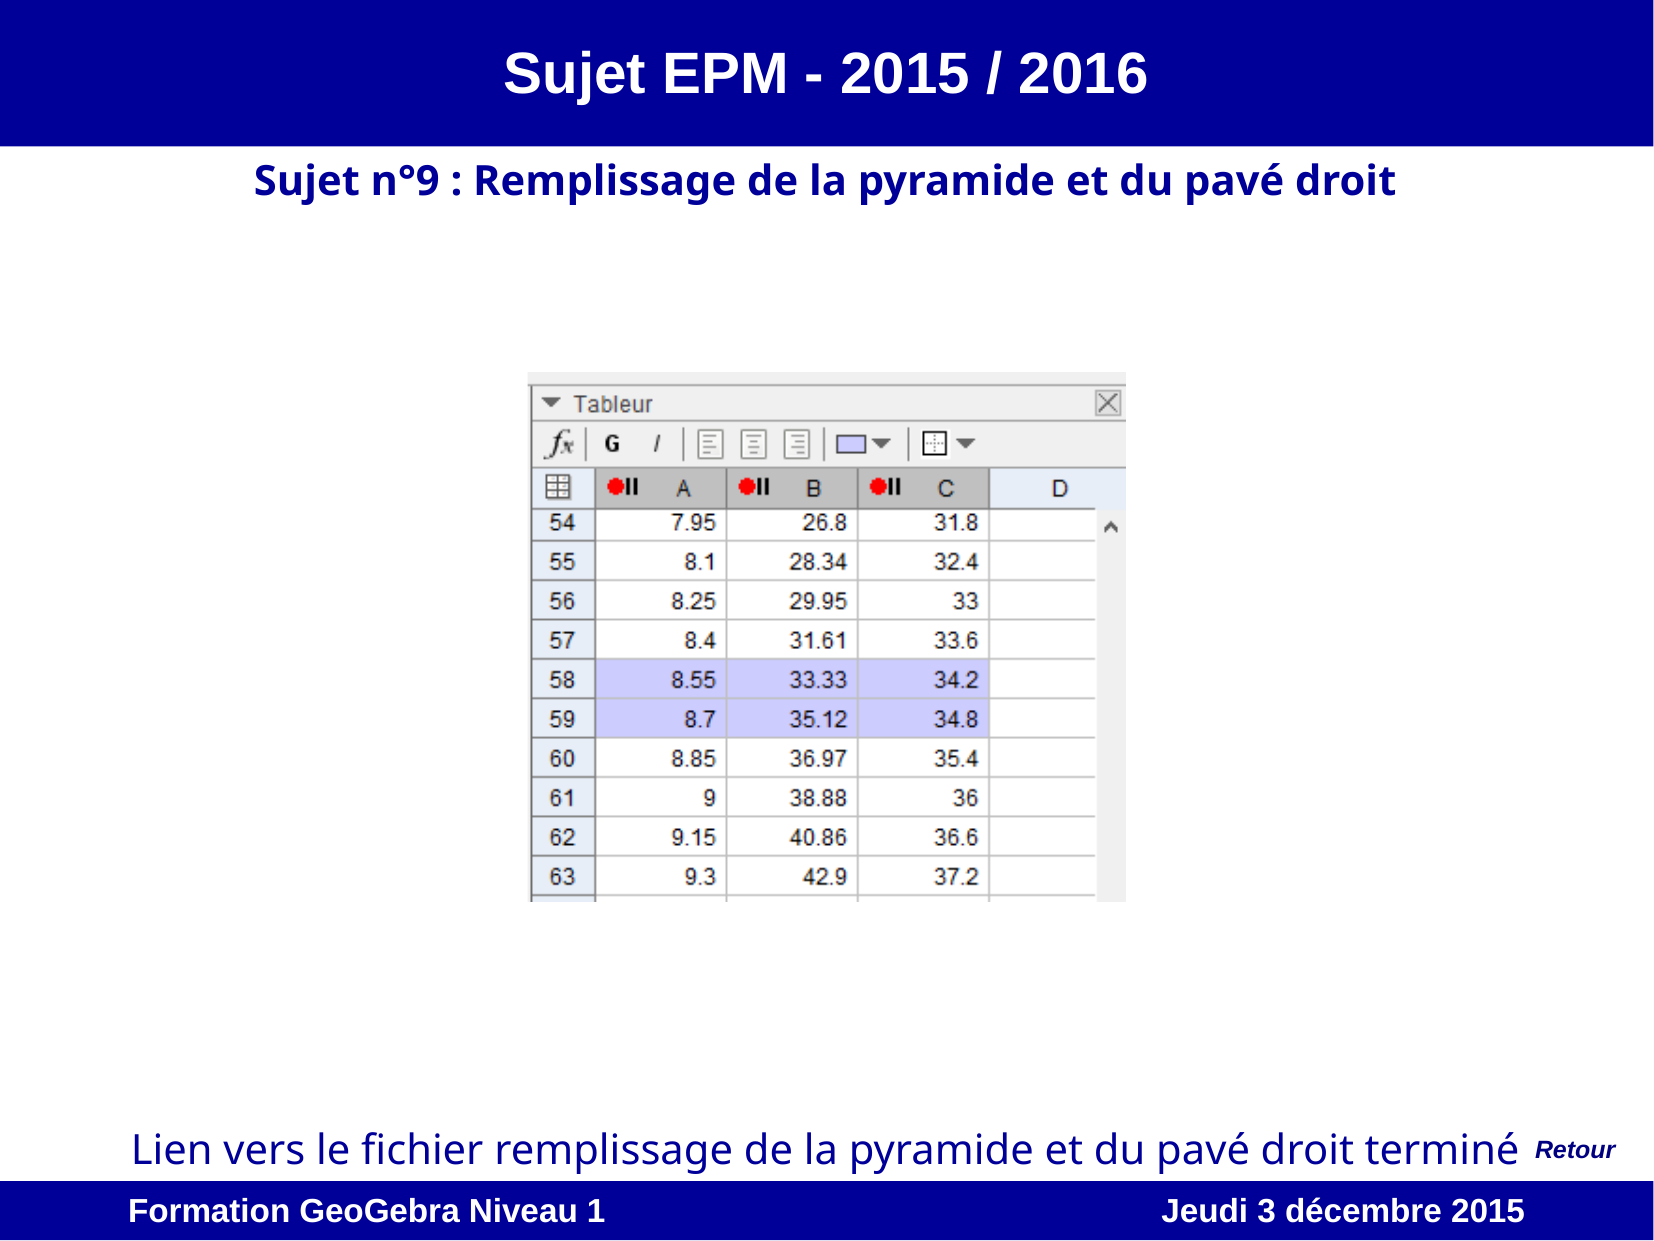

# Sujet EPM - 2015 / 2016
Sujet n°9 : Remplissage de la pyramide et du pavé droit
Lien vers le fichier remplissage de la pyramide et du pavé droit terminé
Retour
Formation GeoGebra Niveau 1								Jeudi 3 décembre 2015